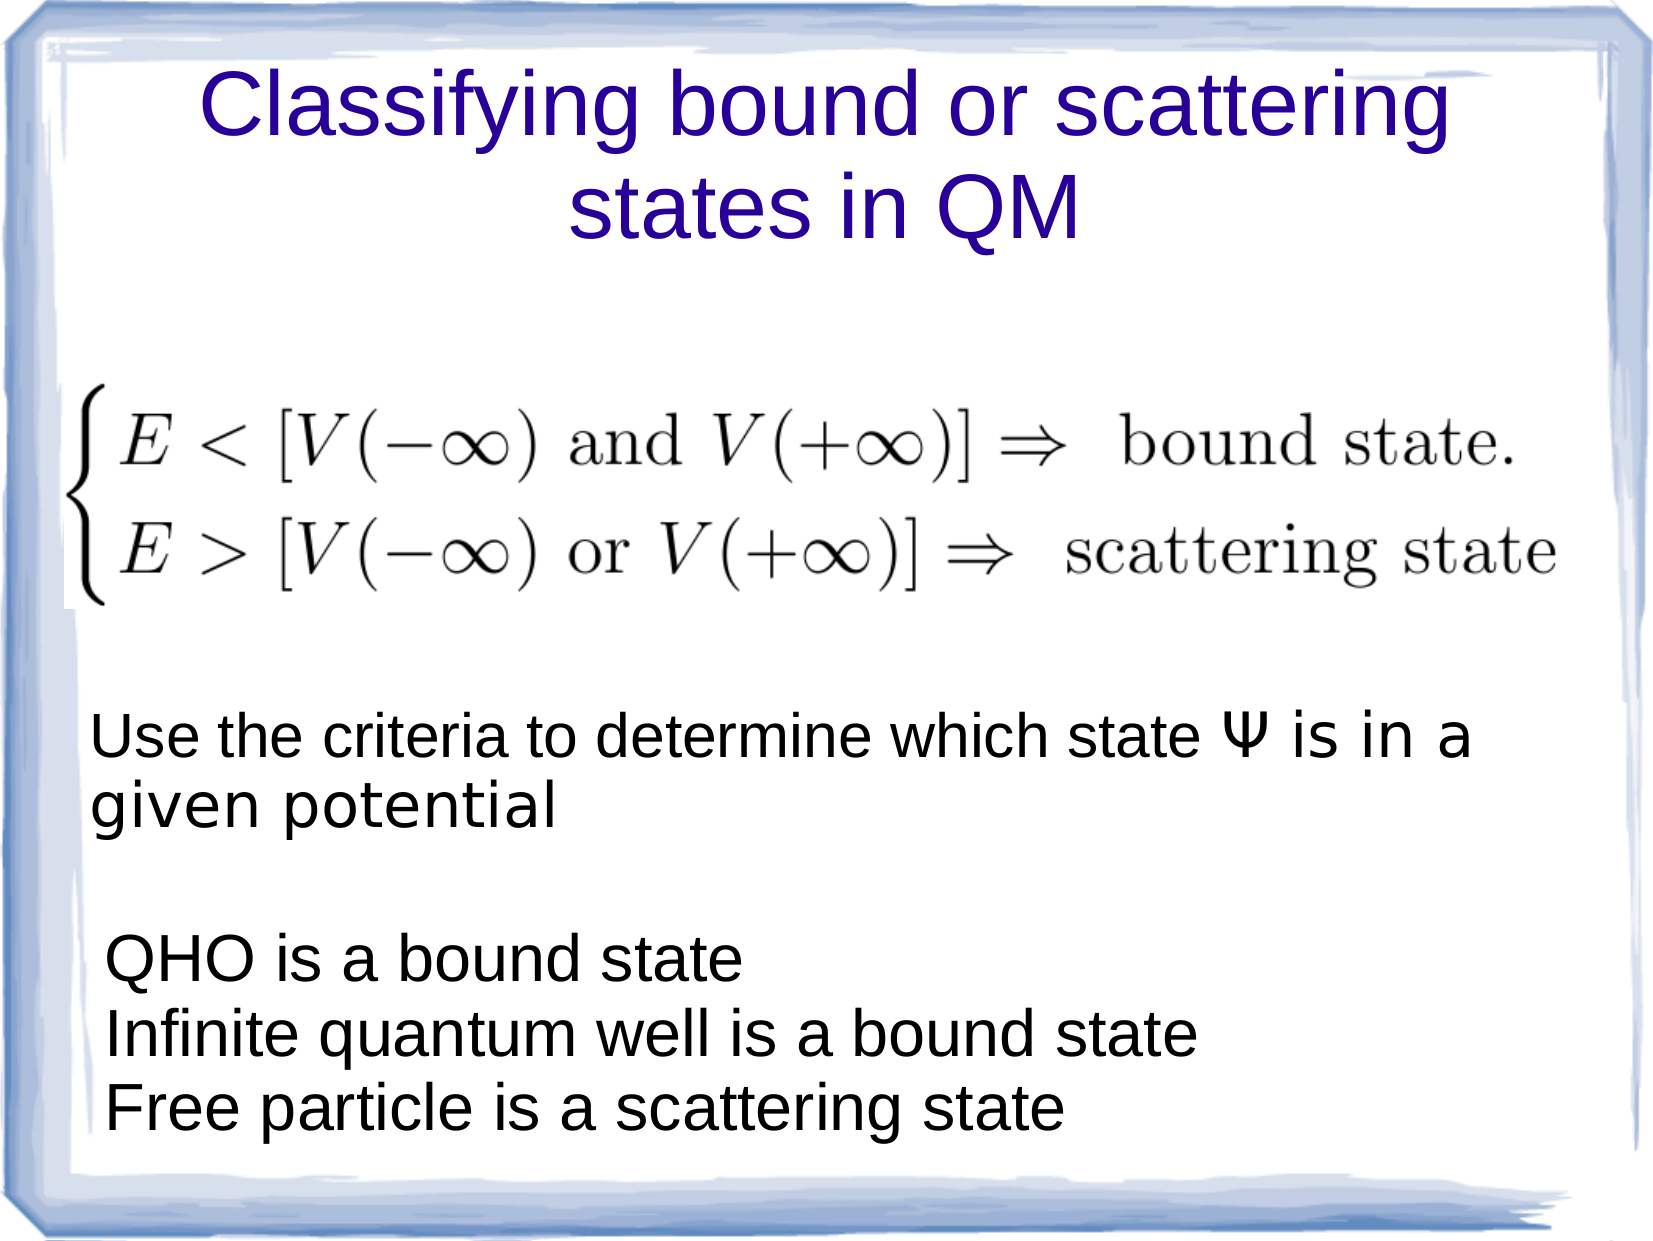

# Classifying bound or scattering states in QM
Use the criteria to determine which state Ψ is in a given potential
QHO is a bound state
Infinite quantum well is a bound state
Free particle is a scattering state